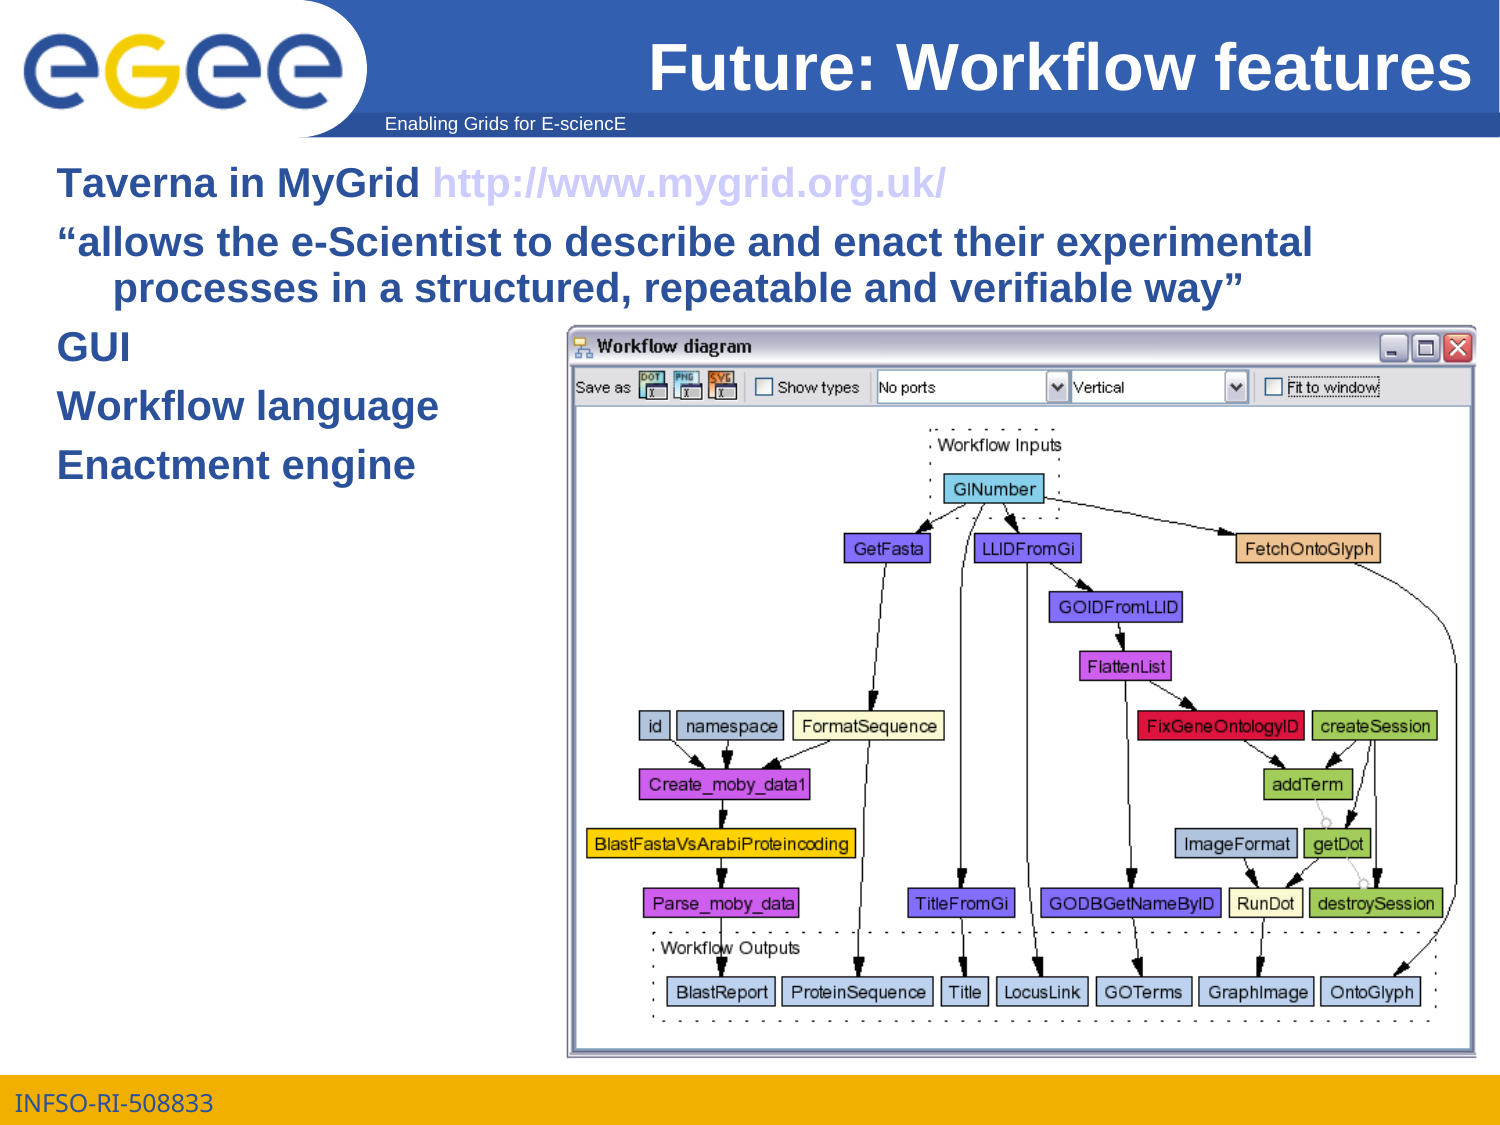

# Future: Workflow features
Taverna in MyGrid http://www.mygrid.org.uk/
“allows the e-Scientist to describe and enact their experimental processes in a structured, repeatable and verifiable way”
GUI
Workflow language
Enactment engine